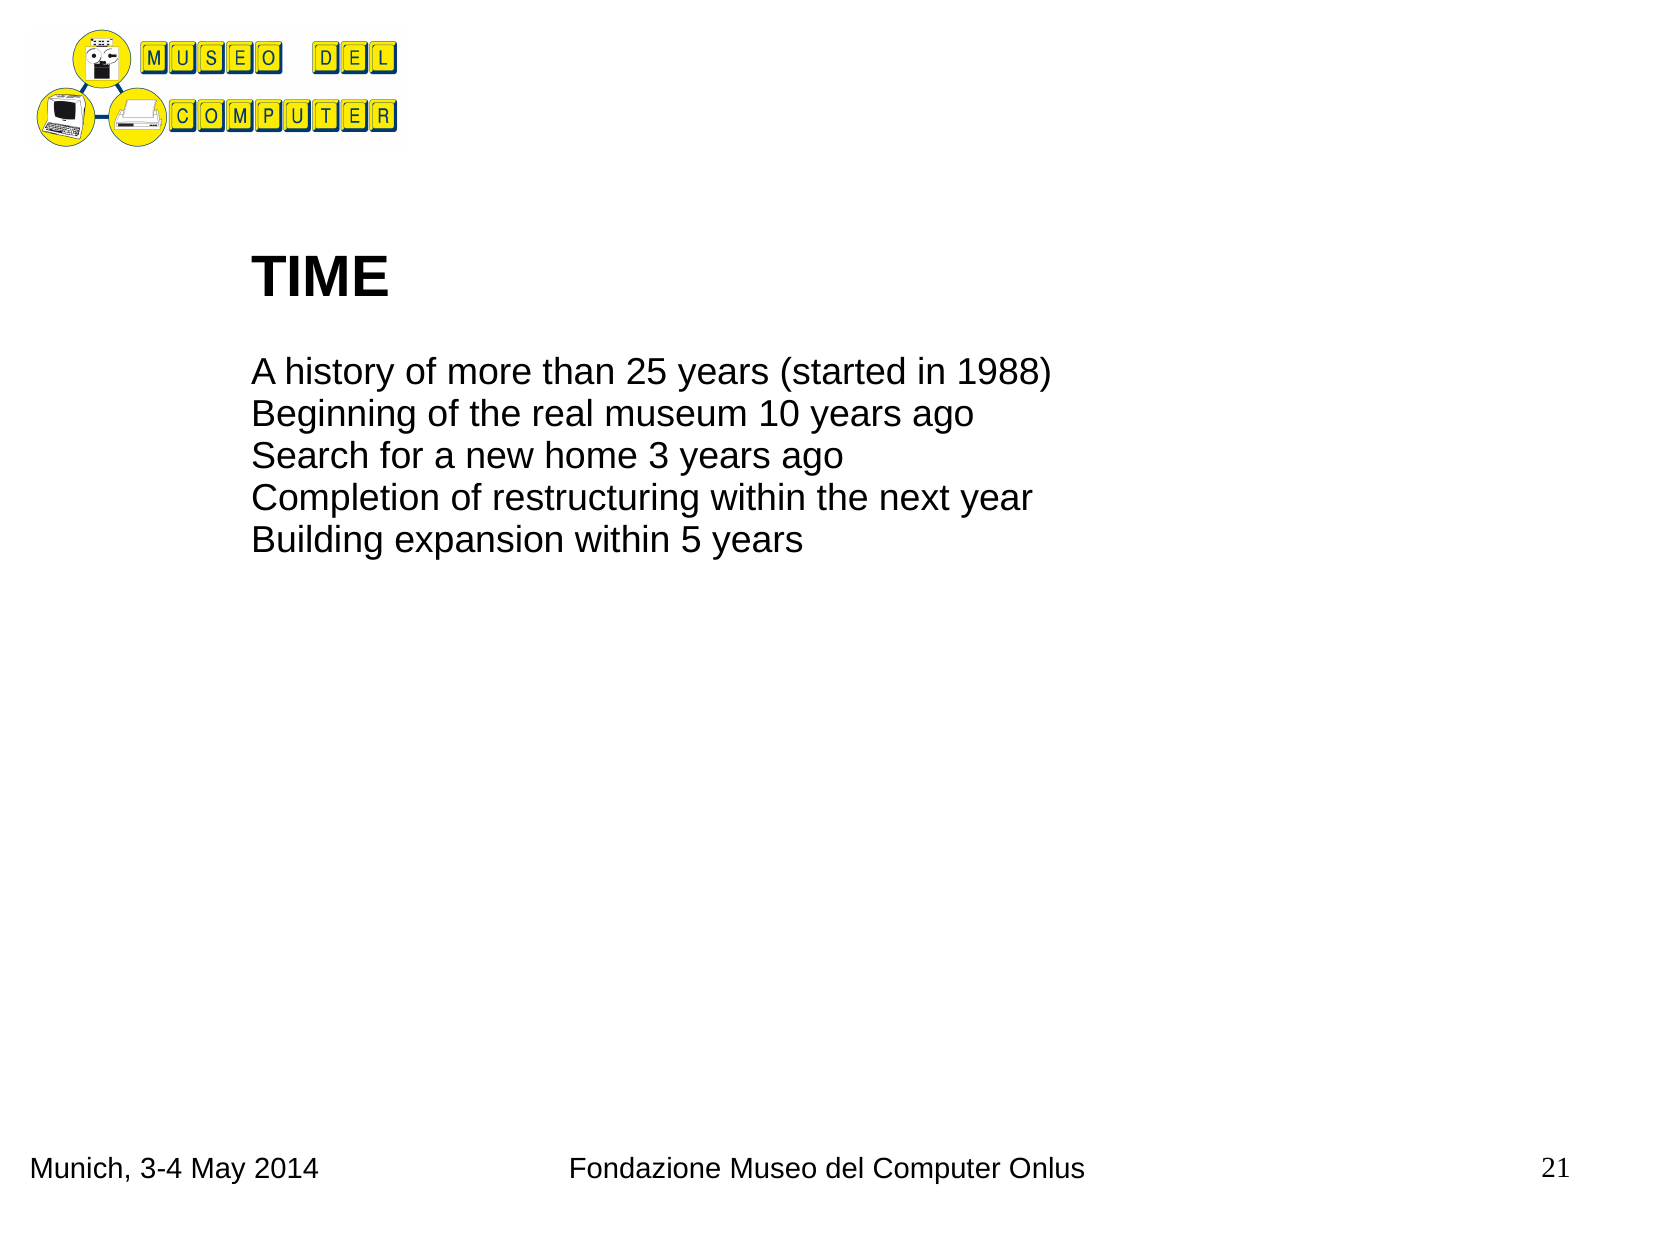

TIME
A history of more than 25 years (started in 1988)
Beginning of the real museum 10 years ago
Search for a new home 3 years ago
Completion of restructuring within the next year
Building expansion within 5 years
21